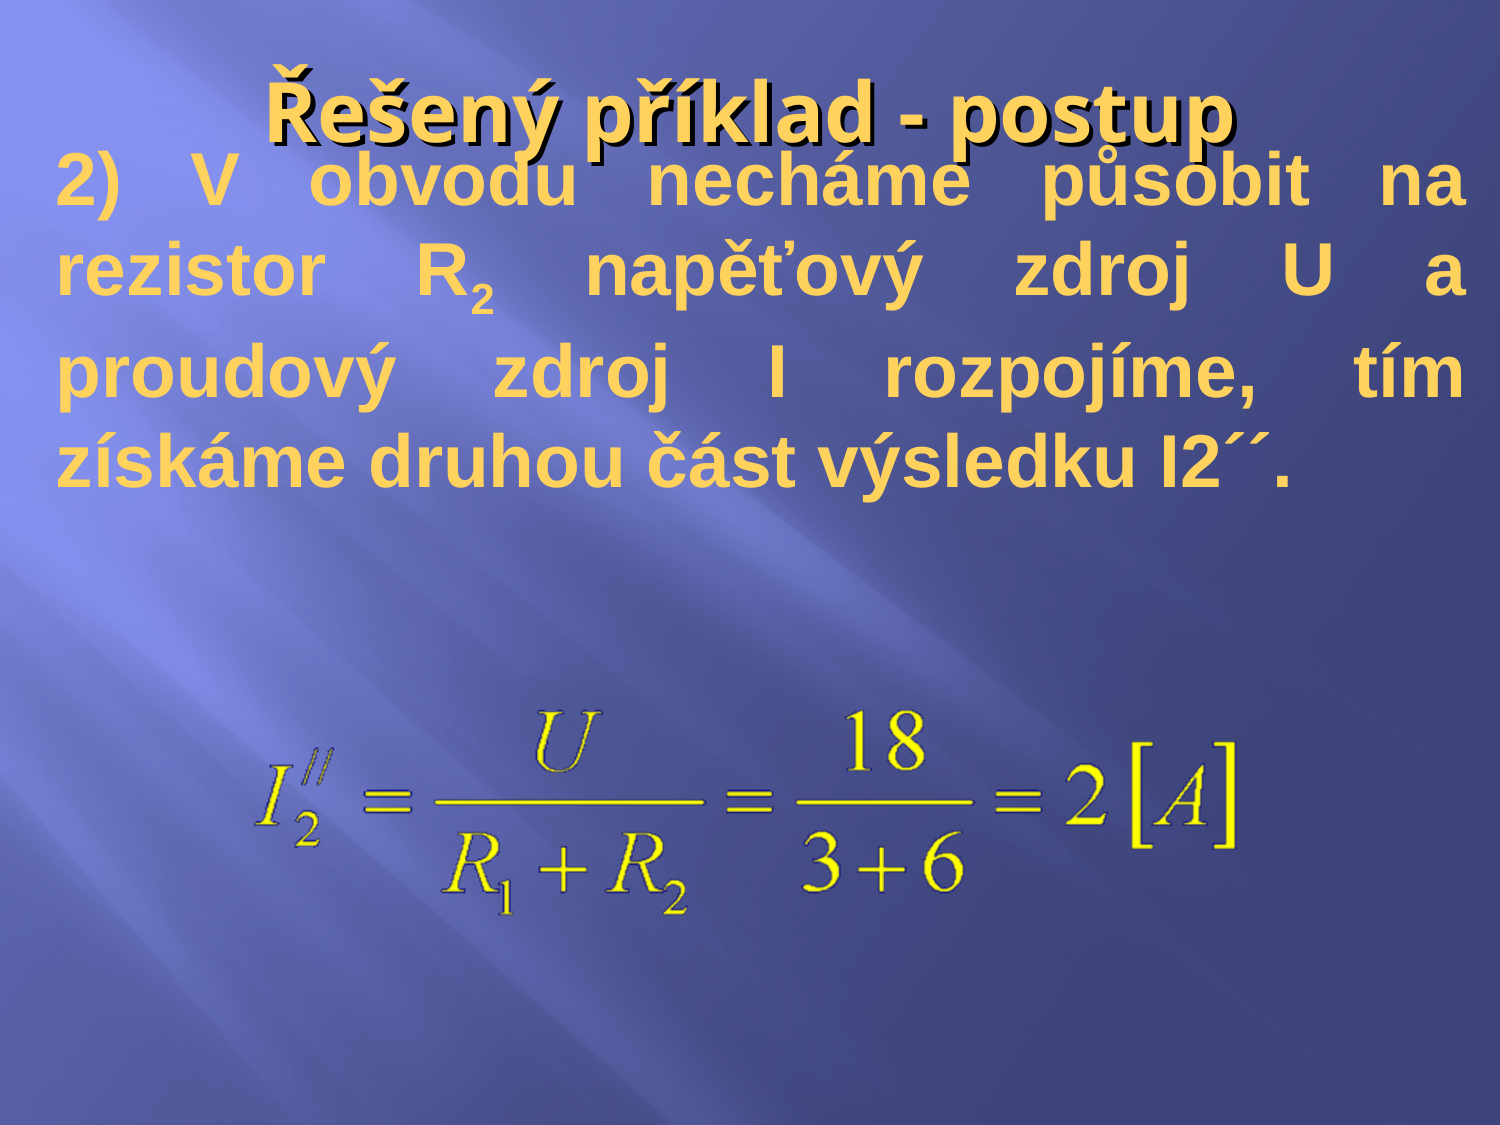

# Řešený příklad - postup
2) V obvodu necháme působit na rezistor R2 napěťový zdroj U a proudový zdroj I rozpojíme, tím získáme druhou část výsledku I2´´.